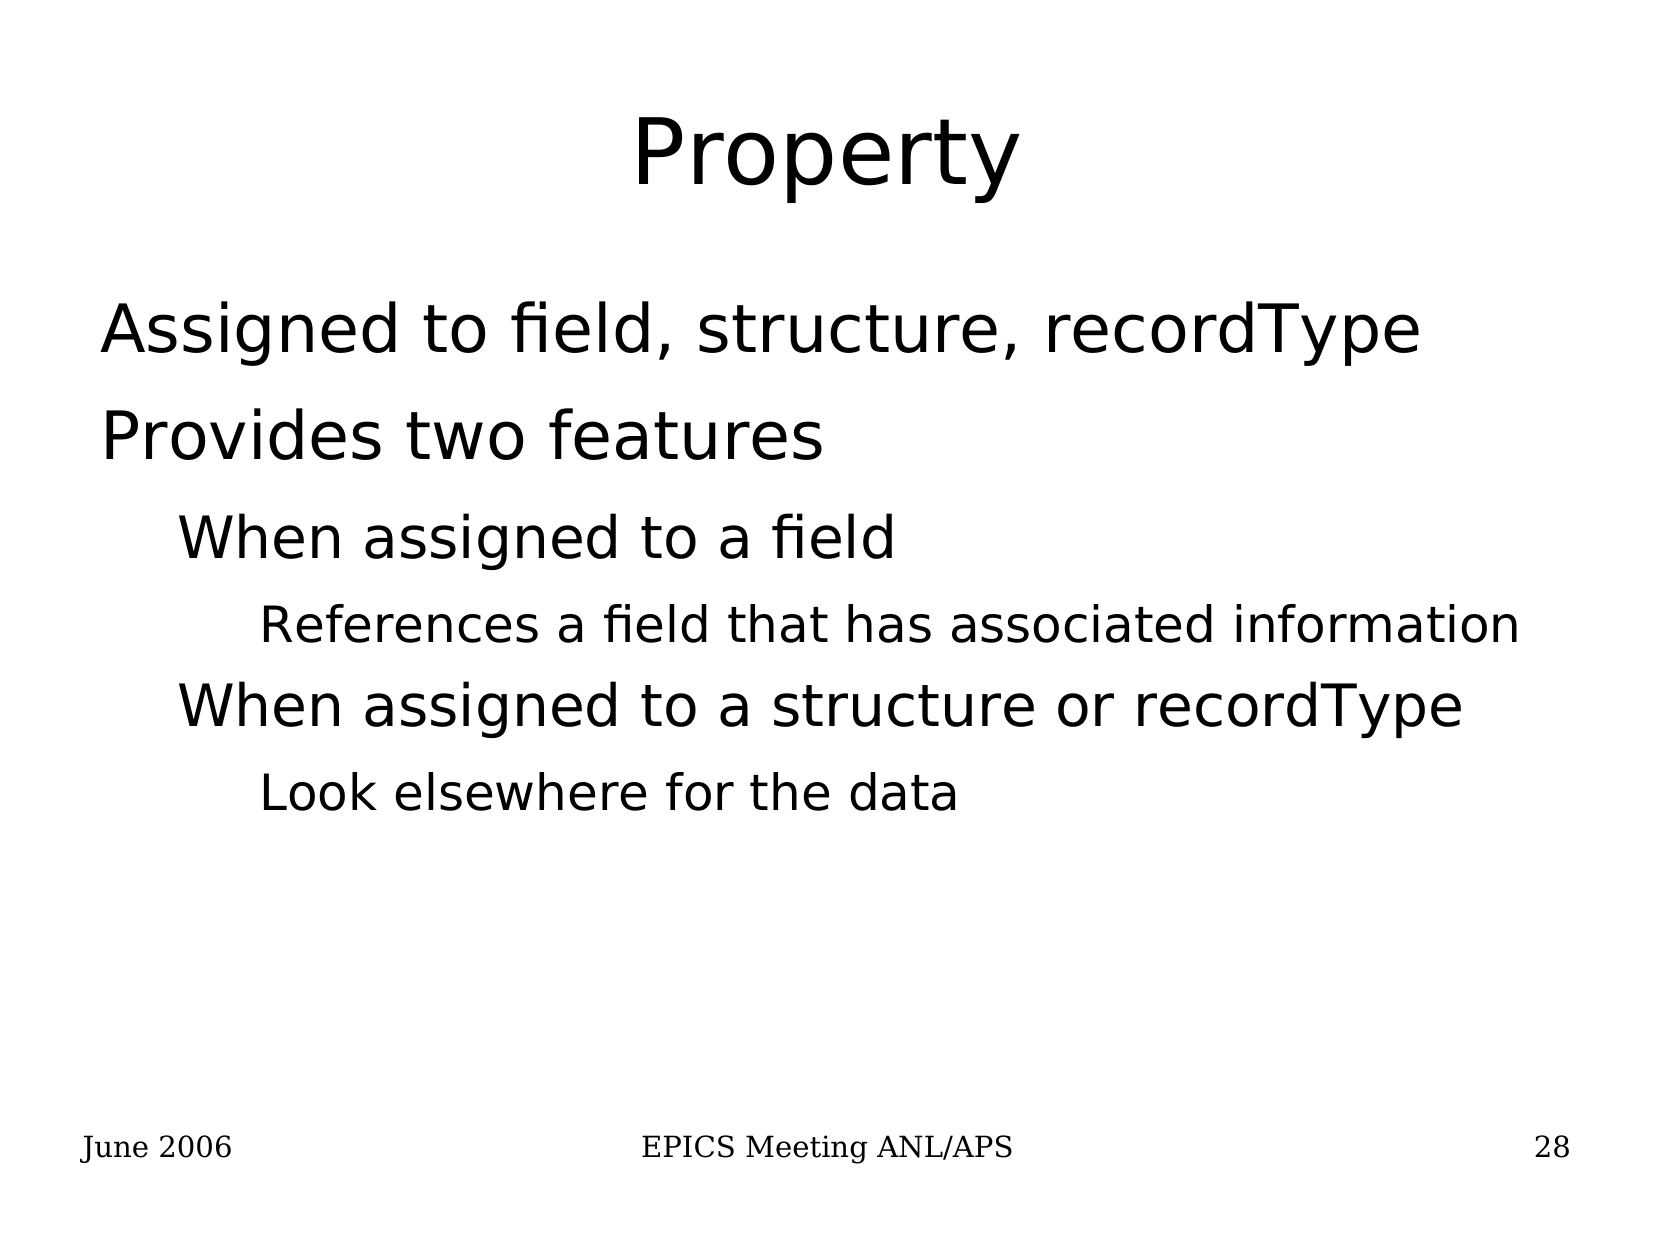

# Property
Assigned to field, structure, recordType
Provides two features
When assigned to a field
References a field that has associated information
When assigned to a structure or recordType
Look elsewhere for the data
June 2006
EPICS Meeting ANL/APS
28